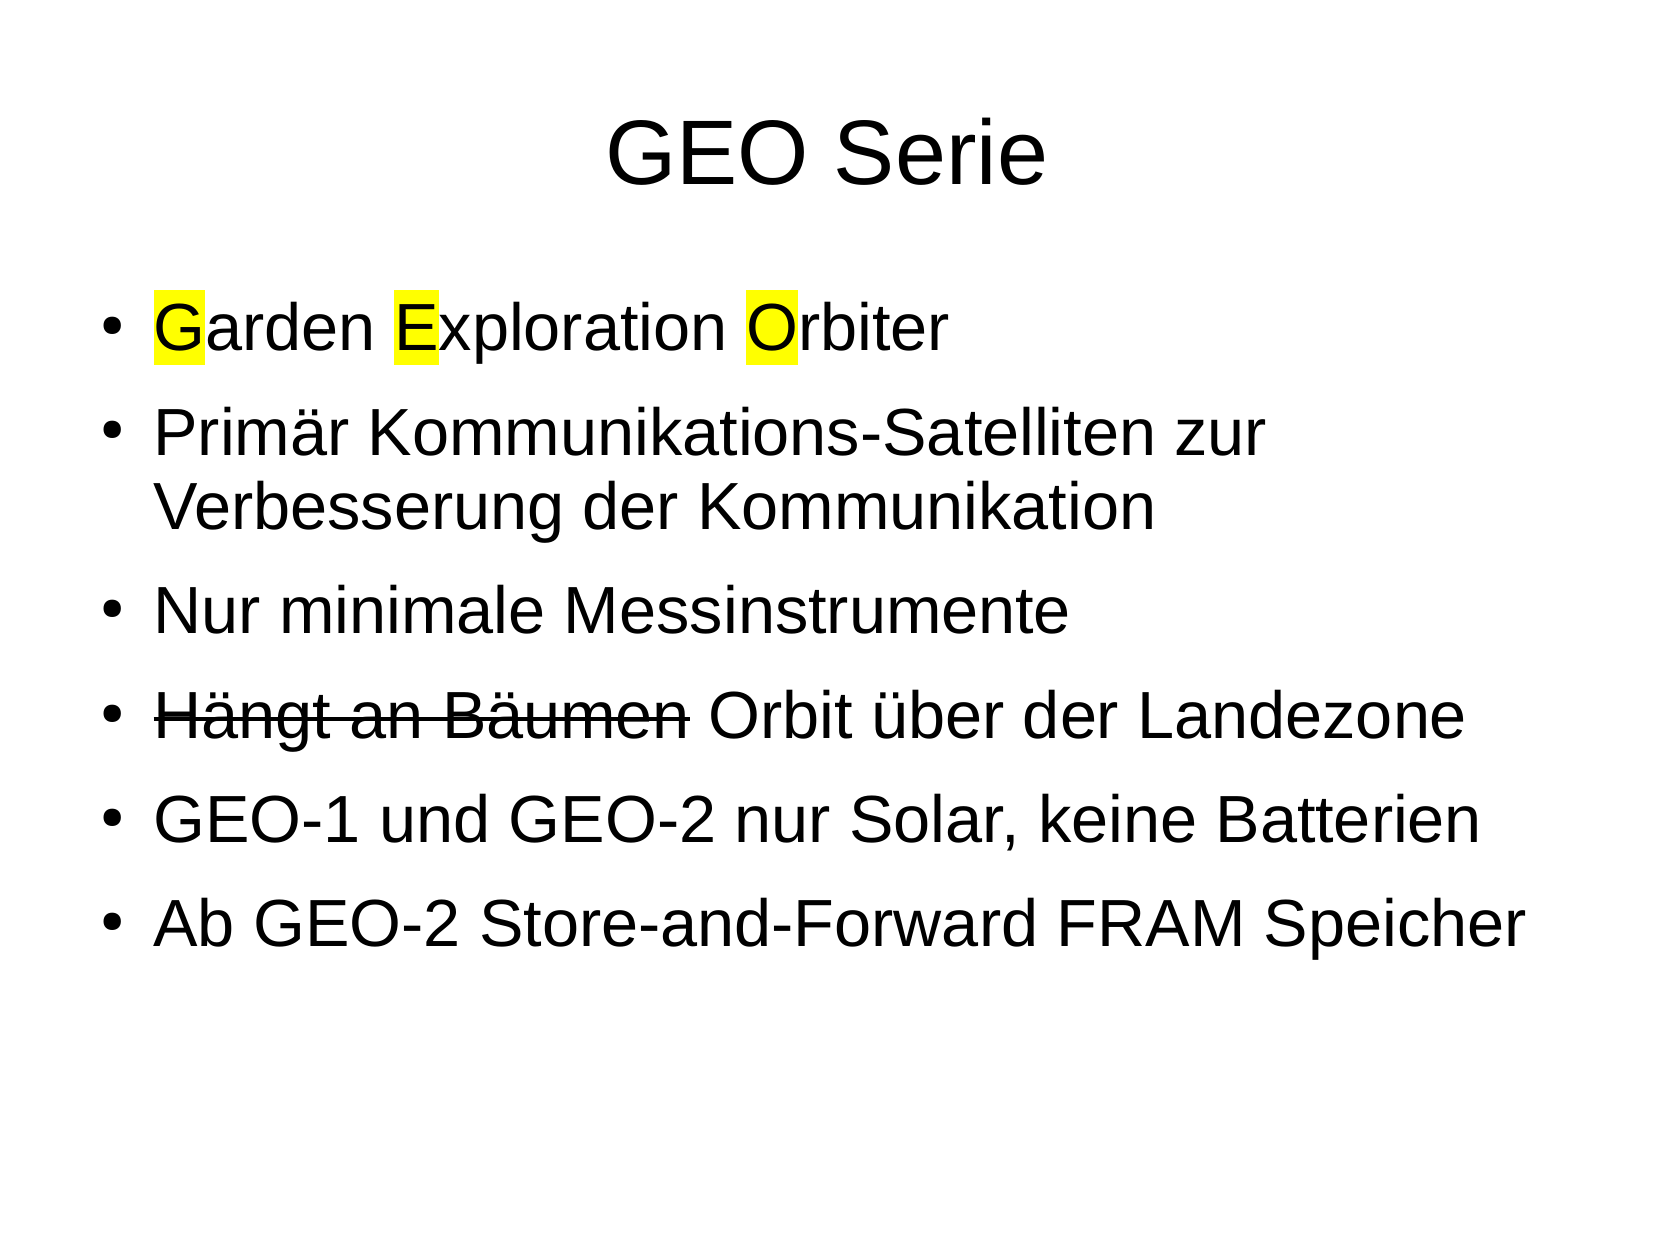

# GEO Serie
Garden Exploration Orbiter
Primär Kommunikations-Satelliten zur Verbesserung der Kommunikation
Nur minimale Messinstrumente
Hängt an Bäumen Orbit über der Landezone
GEO-1 und GEO-2 nur Solar, keine Batterien
Ab GEO-2 Store-and-Forward FRAM Speicher